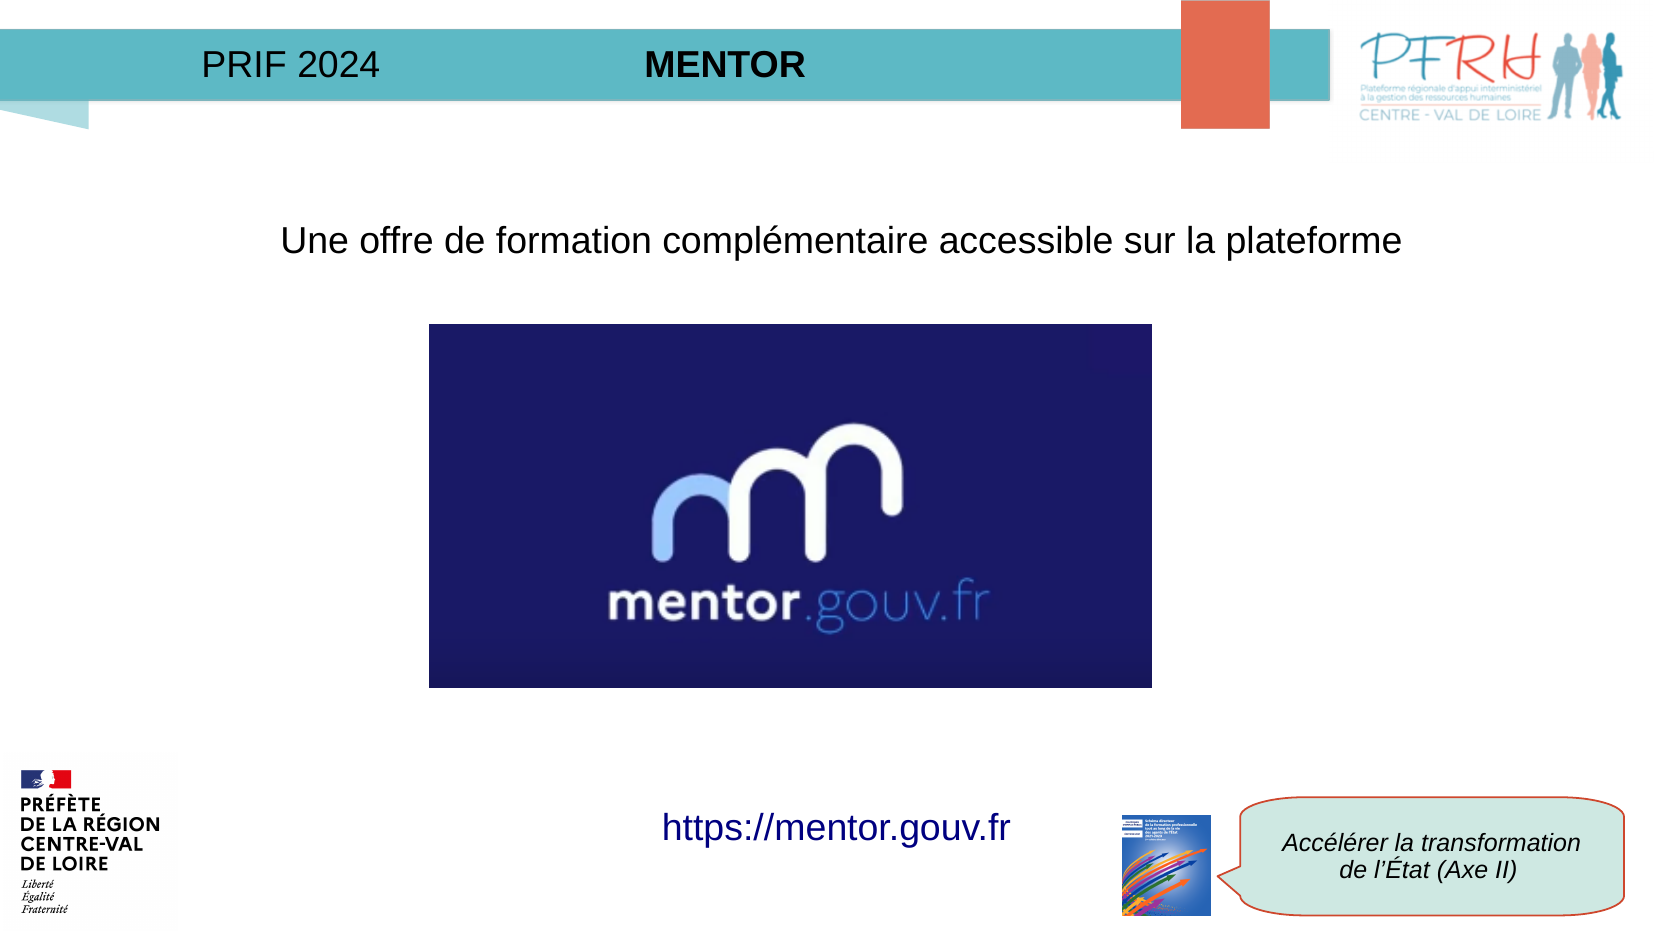

PRIF 2024				MENTOR
Une offre de formation complémentaire accessible sur la plateforme
https://mentor.gouv.fr
Accélérer la transformation de l’État (Axe II)